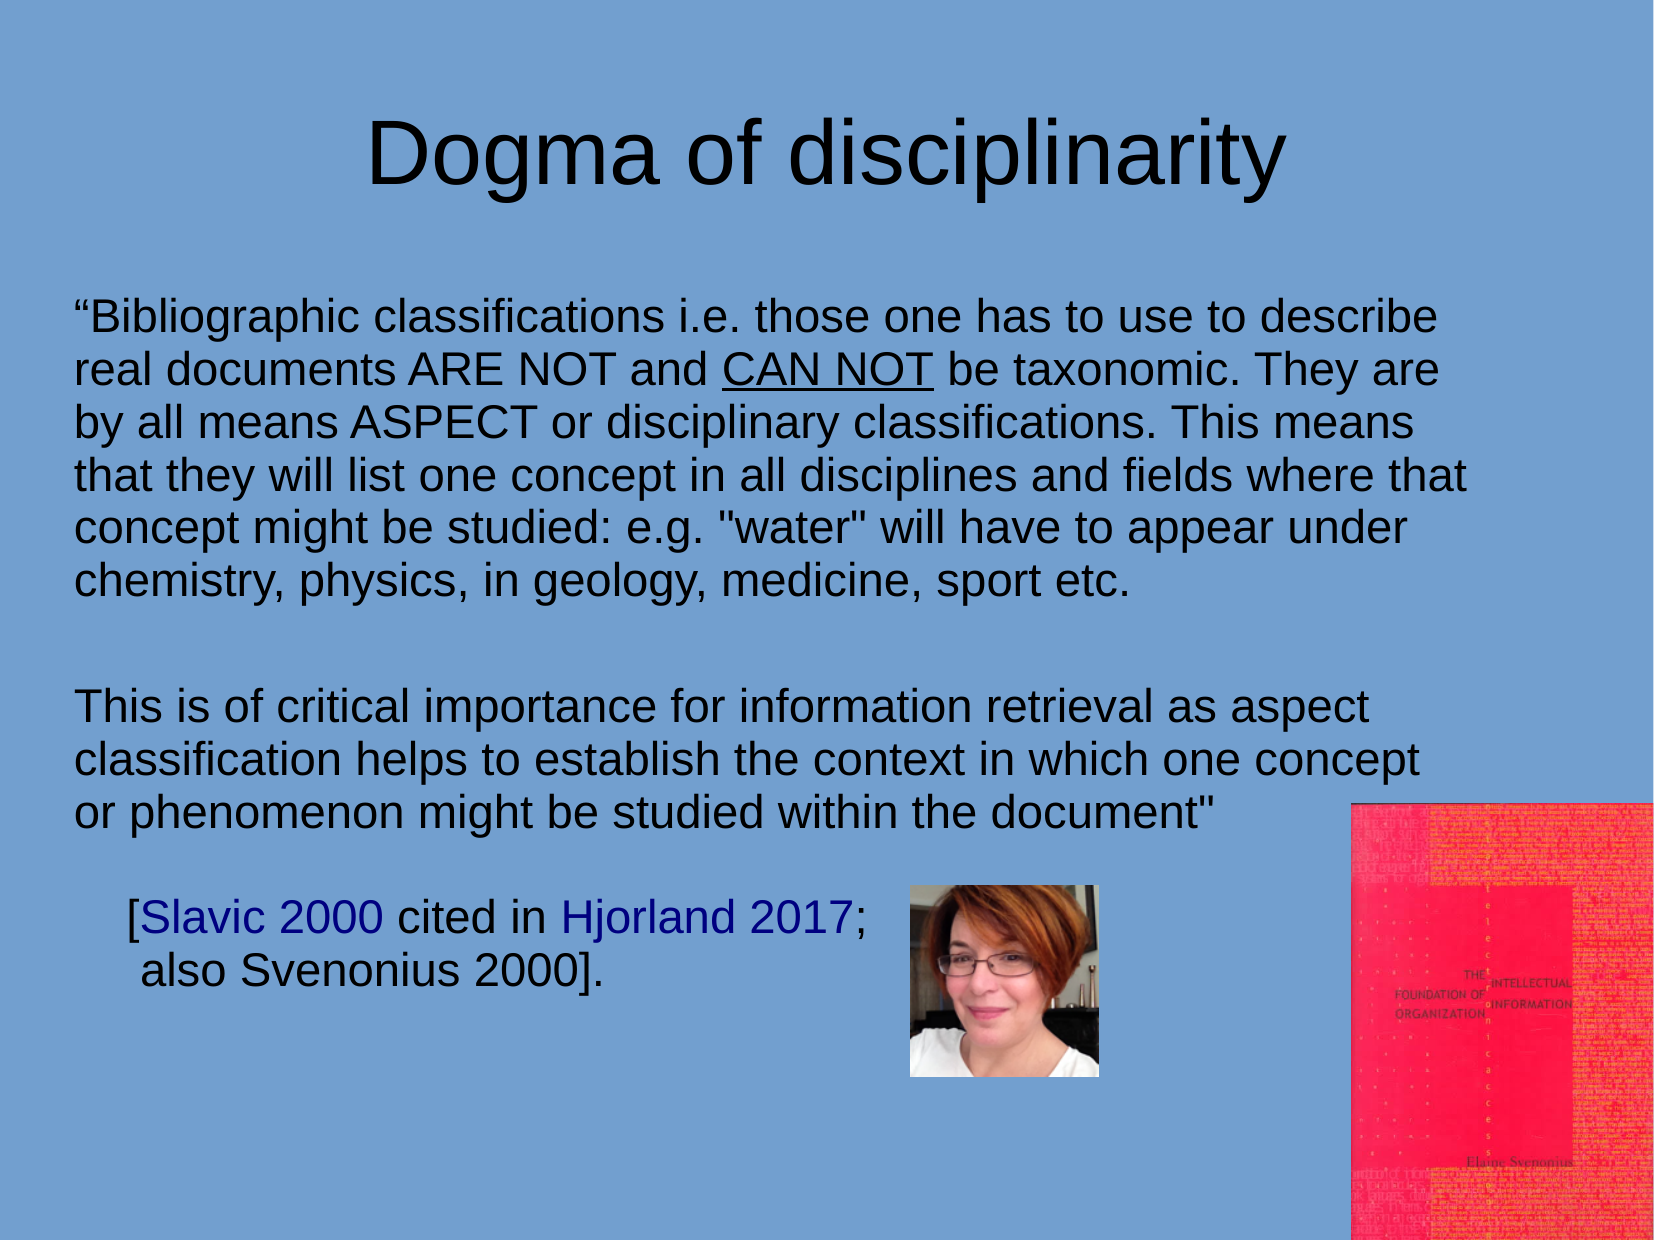

# Dogma of disciplinarity
“Bibliographic classifications i.e. those one has to use to describe real documents ARE NOT and CAN NOT be taxonomic. They are by all means ASPECT or disciplinary classifications. This means that they will list one concept in all disciplines and fields where that concept might be studied: e.g. "water" will have to appear under chemistry, physics, in geology, medicine, sport etc.
This is of critical importance for information retrieval as aspect classification helps to establish the context in which one concept or phenomenon might be studied within the document"
	[Slavic 2000 cited in Hjorland 2017;
 also Svenonius 2000].